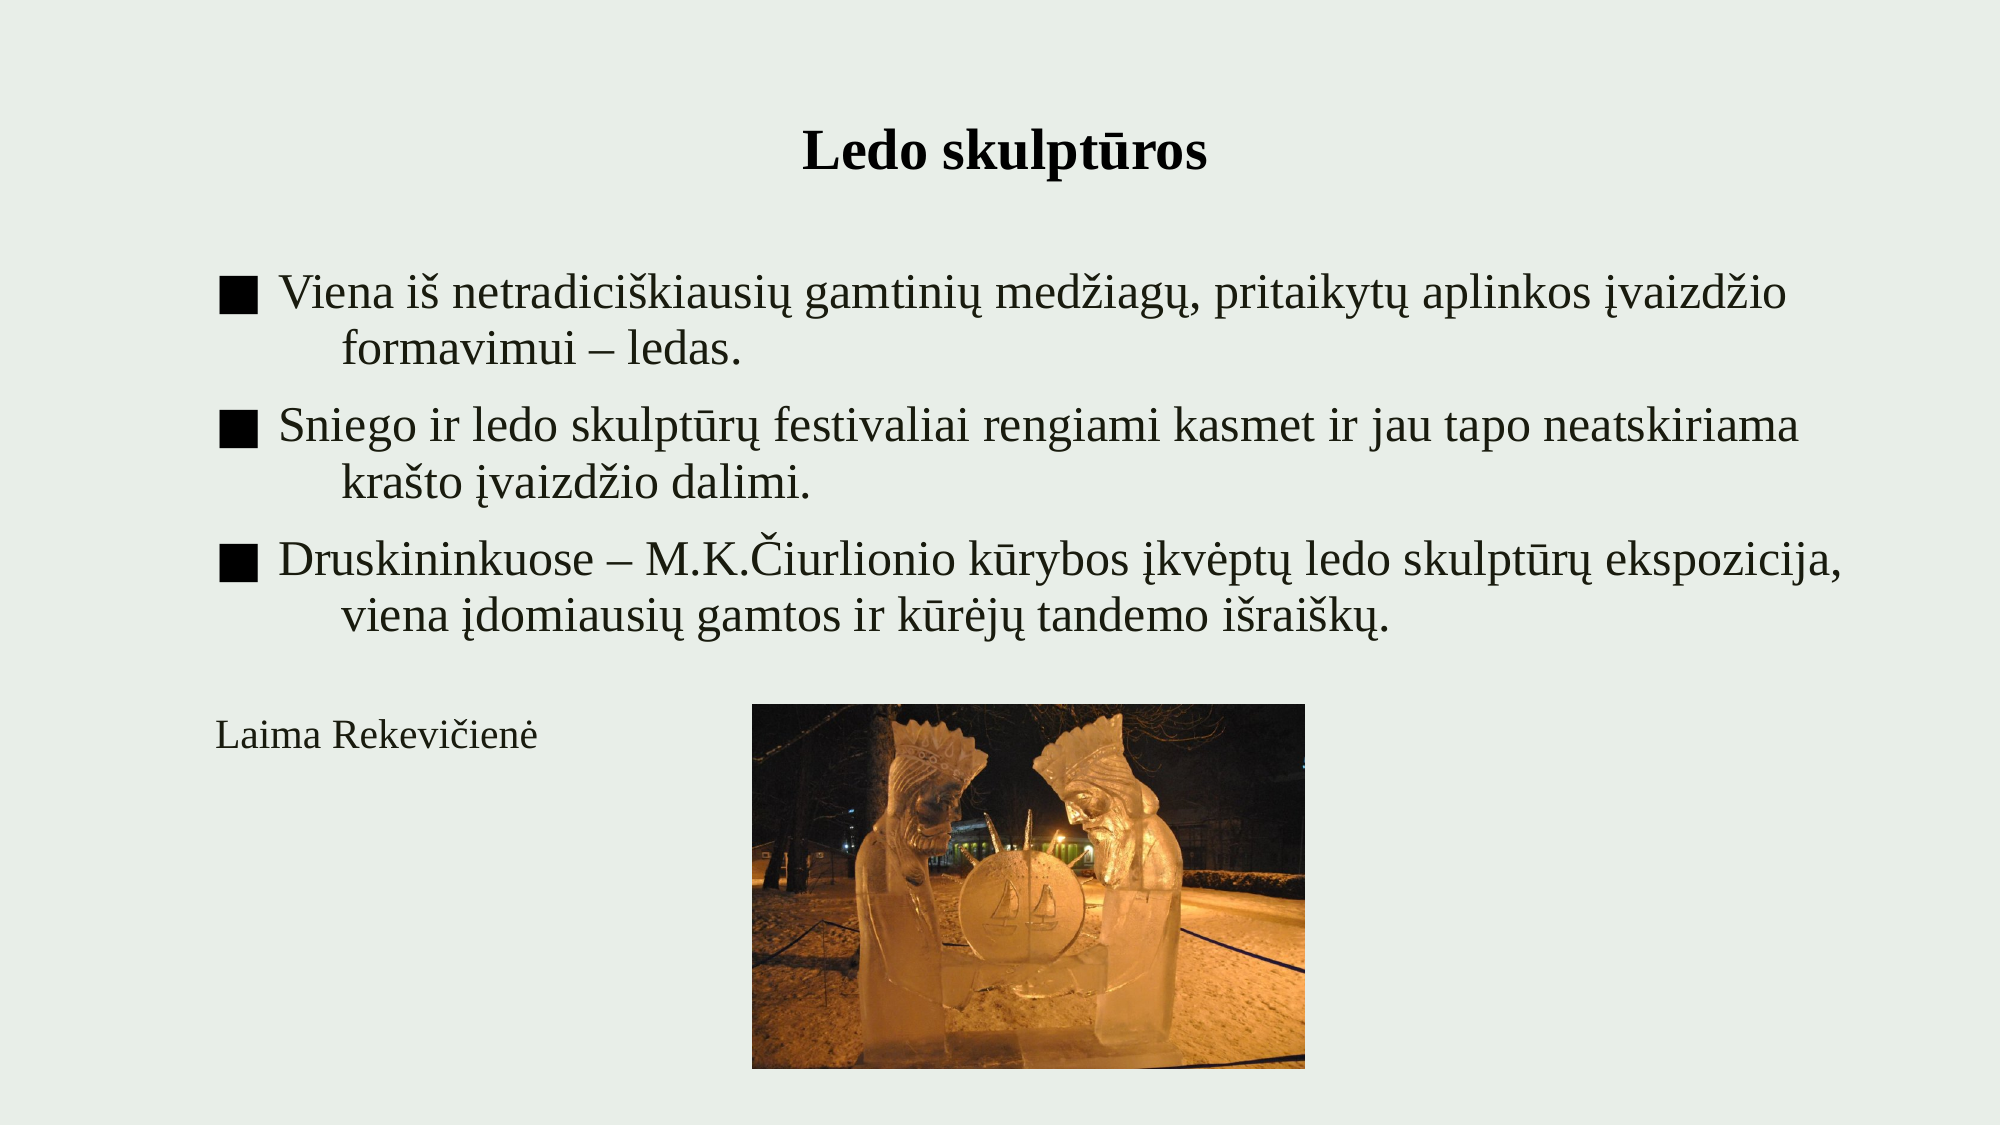

# Ledo skulptūros
Viena iš netradiciškiausių gamtinių medžiagų, pritaikytų aplinkos įvaizdžio formavimui – ledas.
Sniego ir ledo skulptūrų festivaliai rengiami kasmet ir jau tapo neatskiriama krašto įvaizdžio dalimi.
Druskininkuose – M.K.Čiurlionio kūrybos įkvėptų ledo skulptūrų ekspozicija, viena įdomiausių gamtos ir kūrėjų tandemo išraiškų.
Laima Rekevičienė